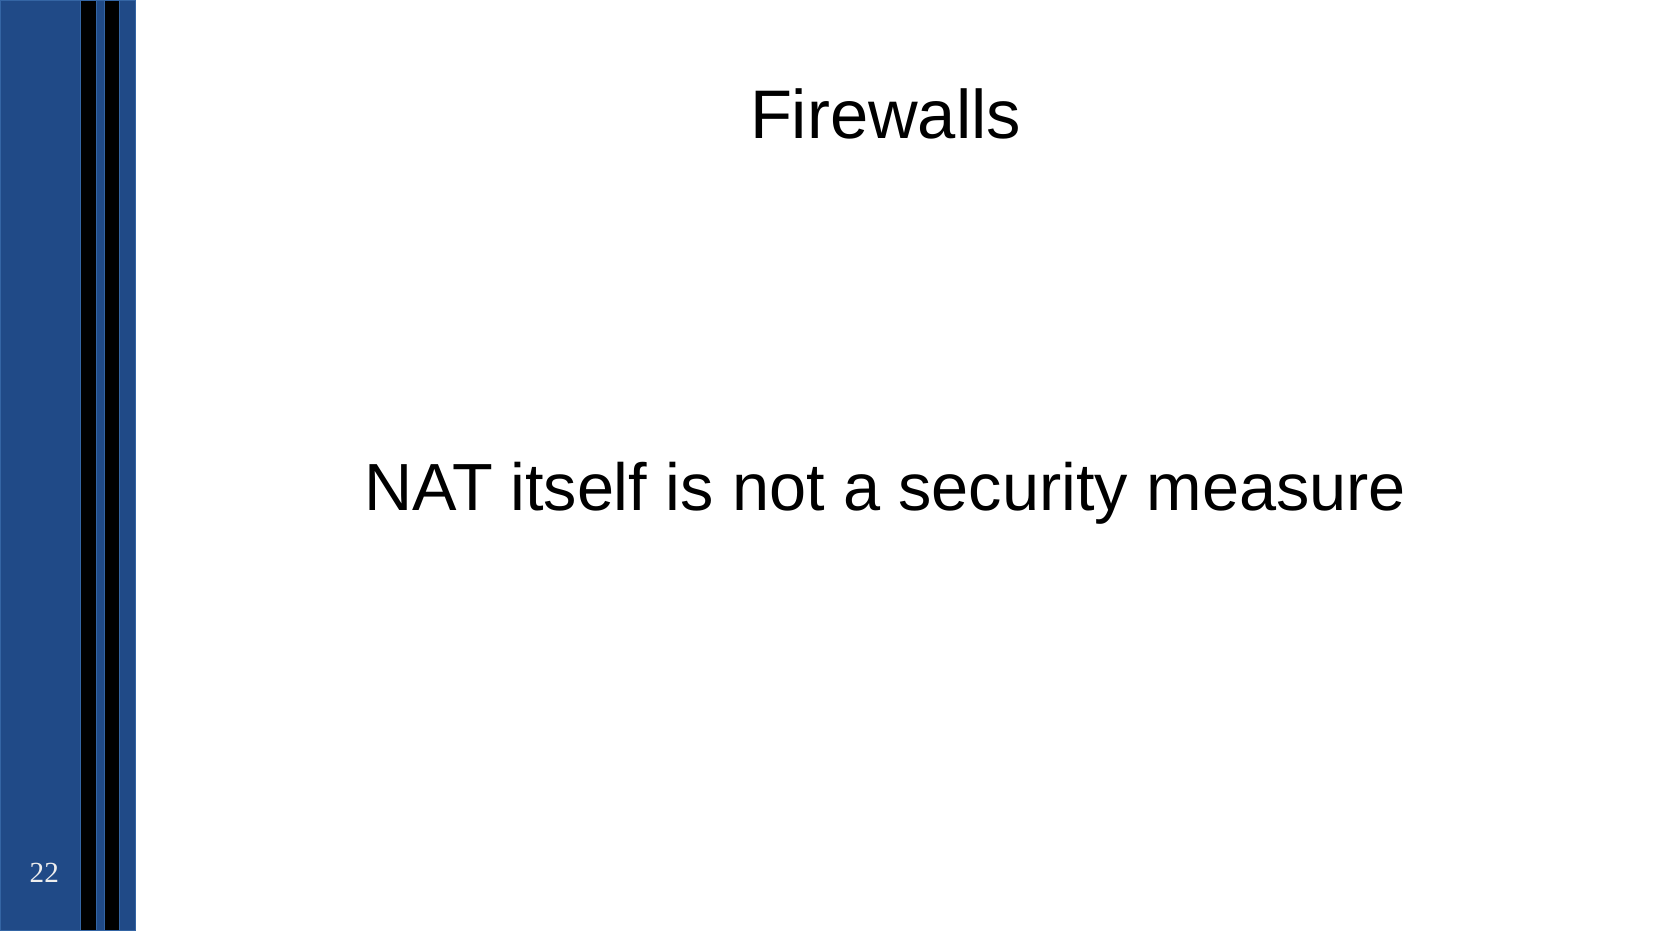

# Firewalls
NAT itself is not a security measure
22